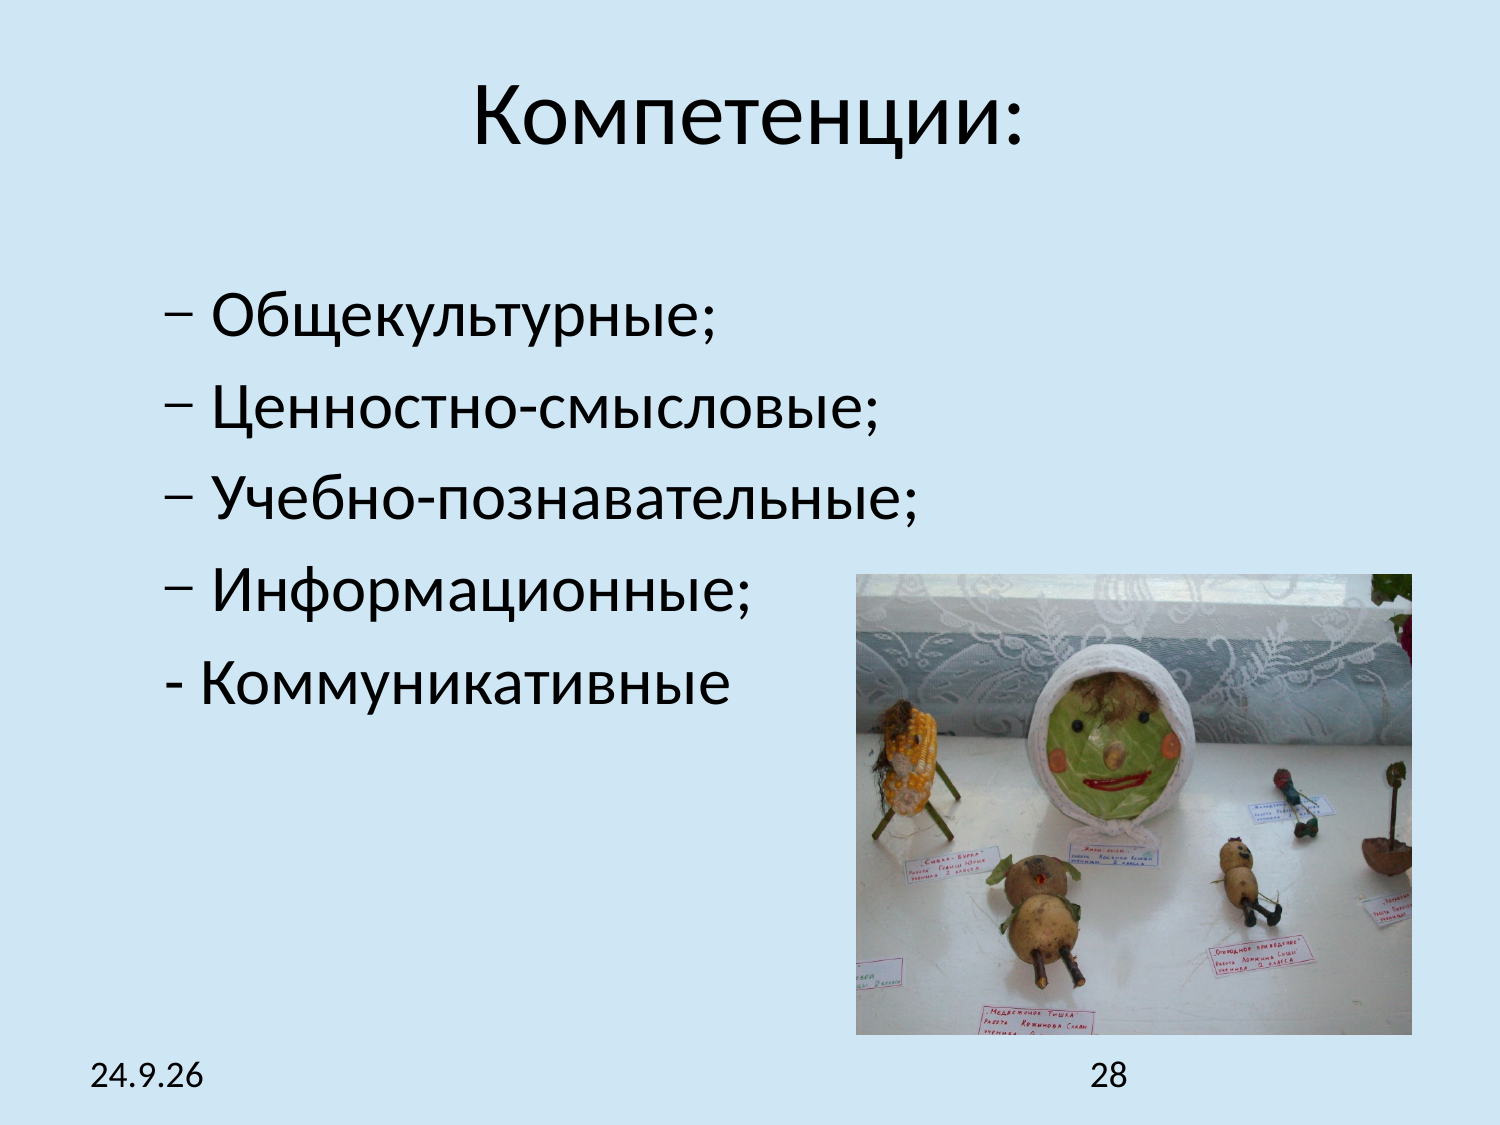

# Компетенции:
Общекультурные;
Ценностно-смысловые;
Учебно-познавательные;
Информационные;
 - Коммуникативные